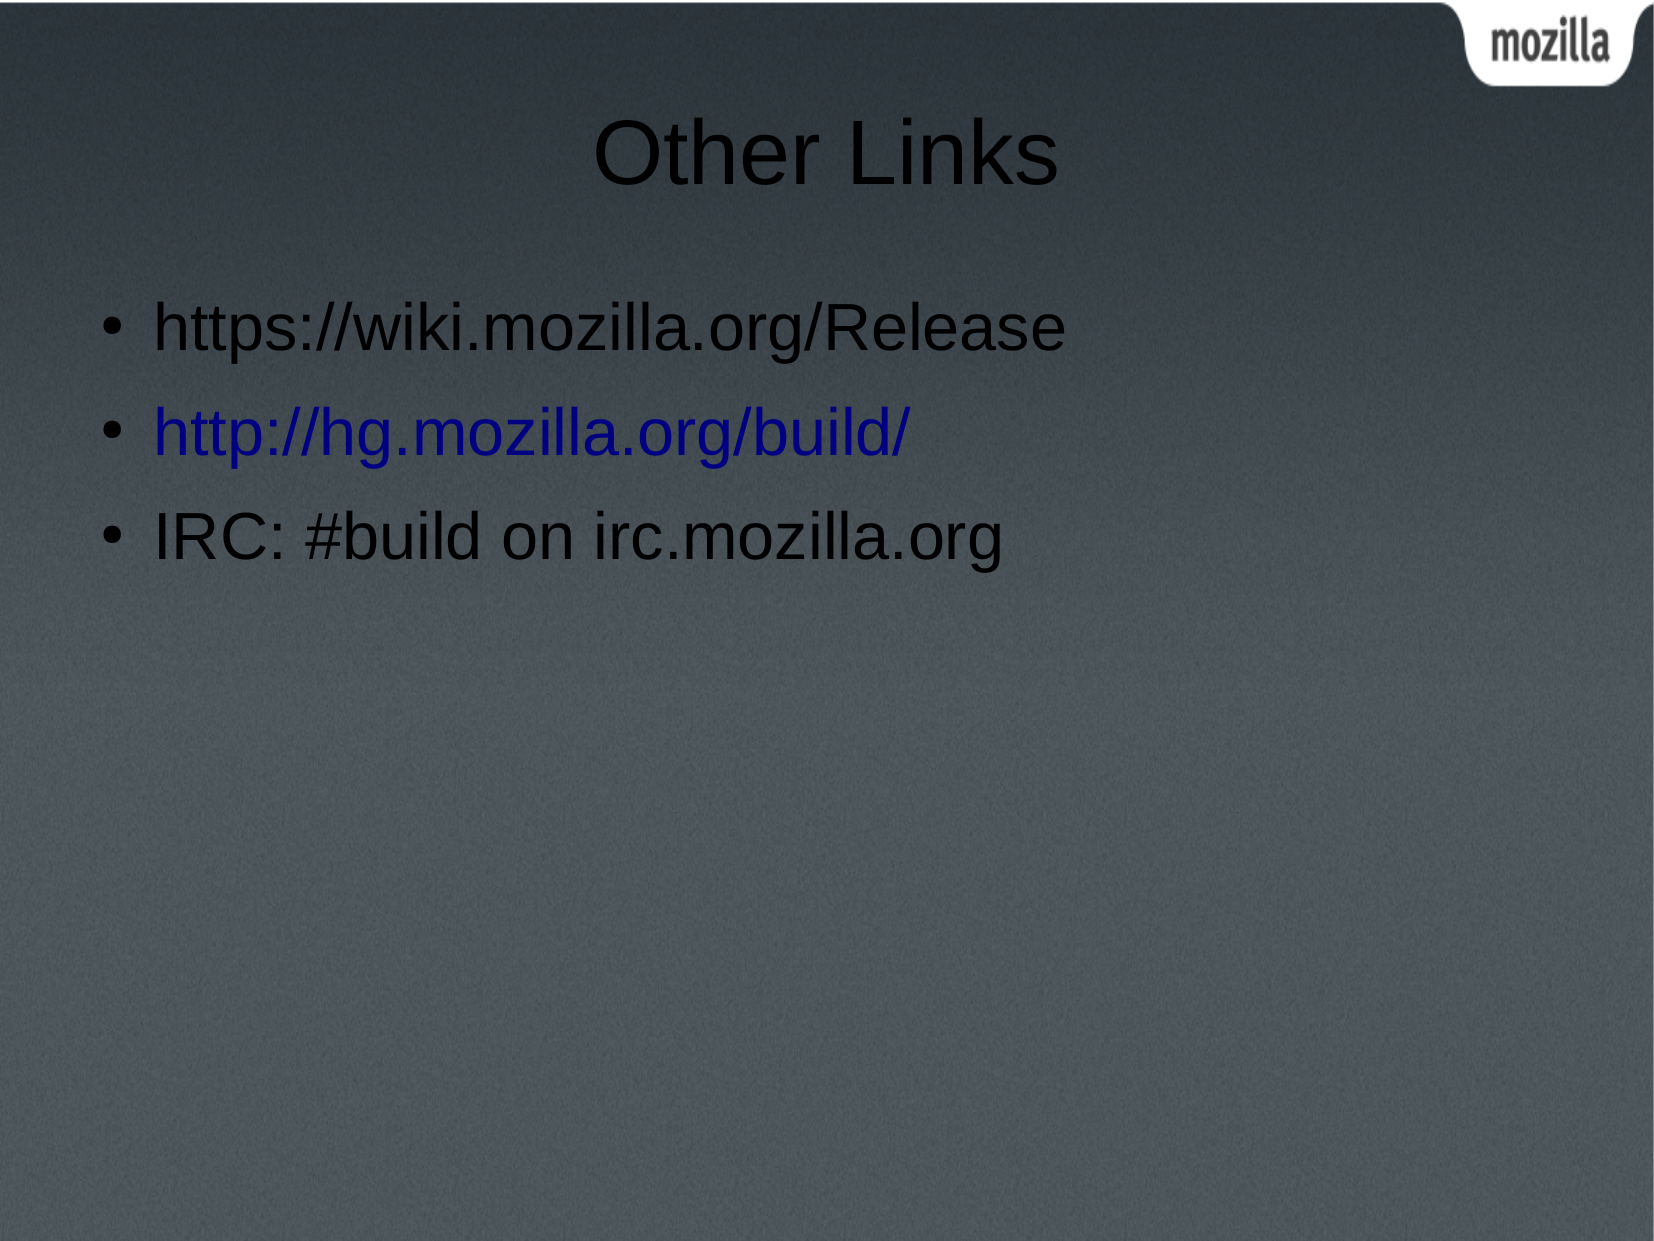

# Other Links
https://wiki.mozilla.org/Release
http://hg.mozilla.org/build/
IRC: #build on irc.mozilla.org